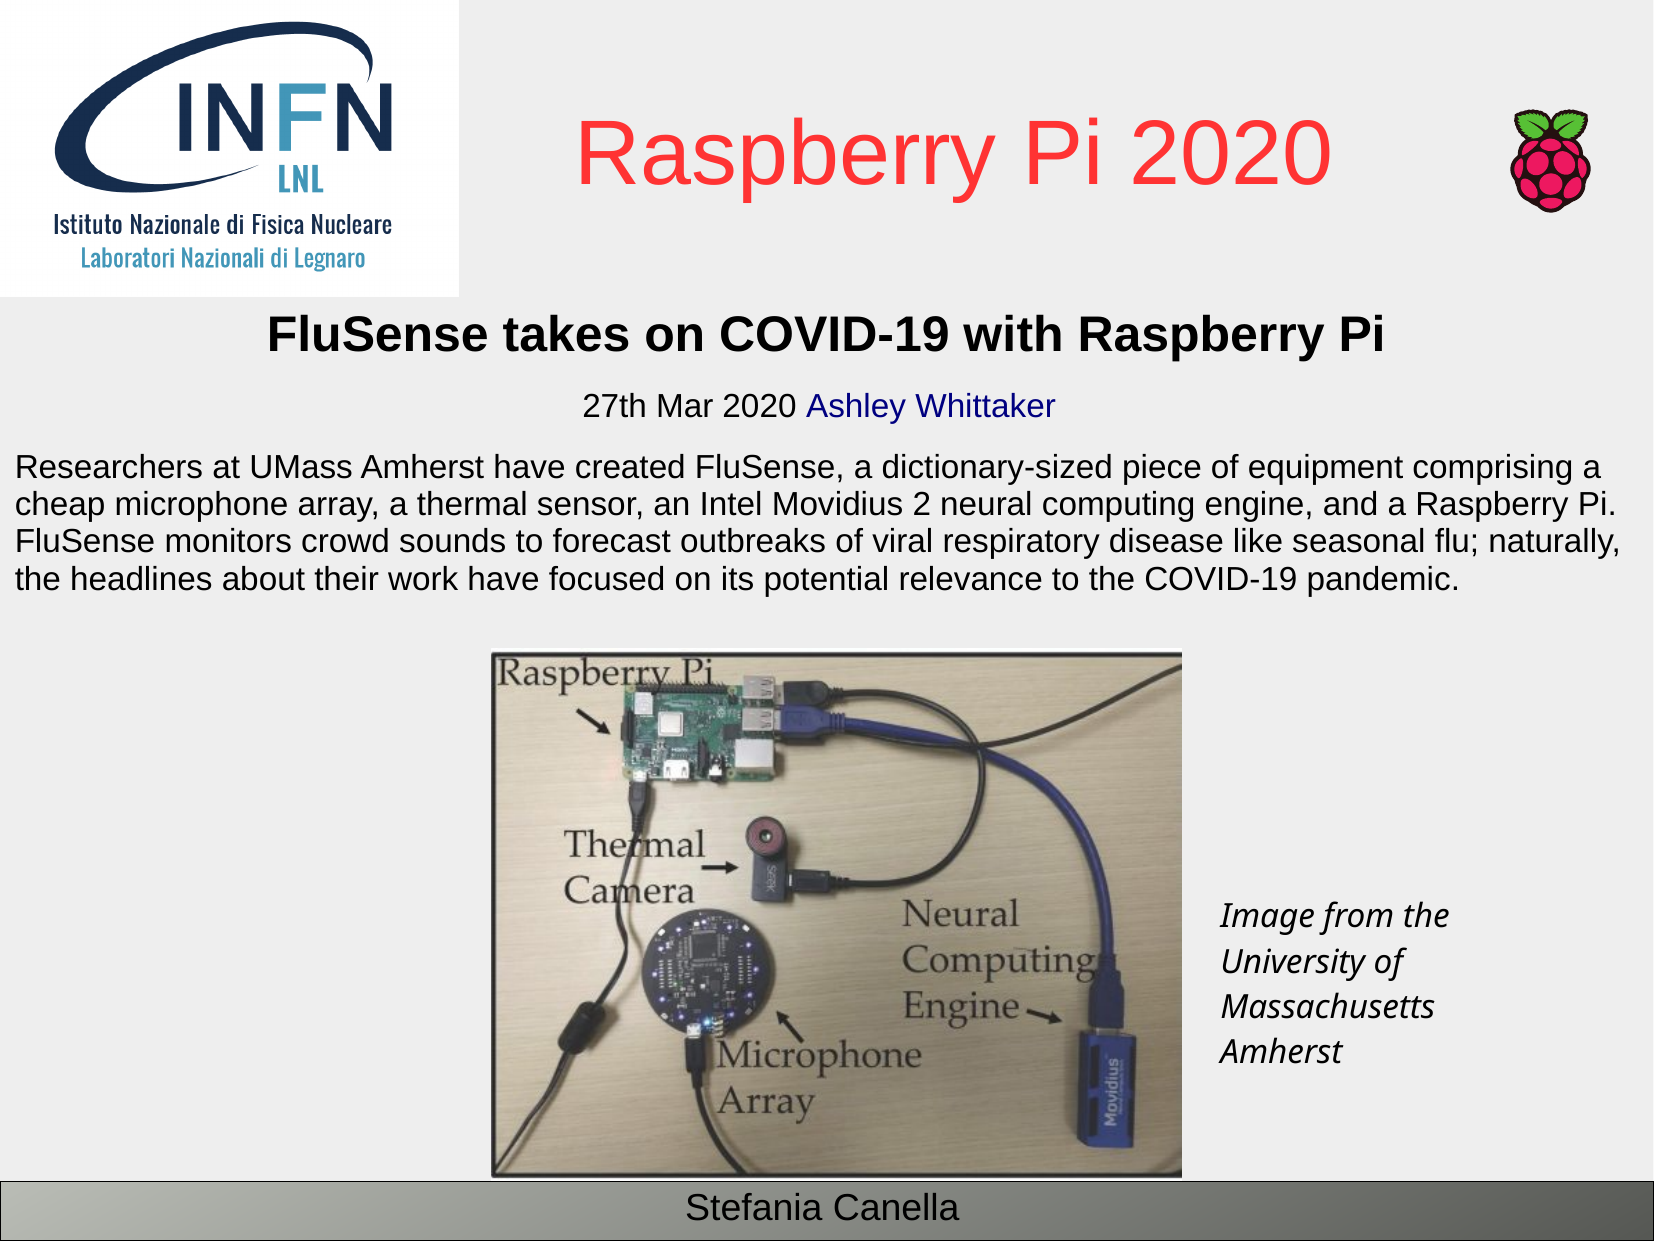

# Raspberry Pi 2020
FluSense takes on COVID-19 with Raspberry Pi
27th Mar 2020 Ashley Whittaker
Researchers at UMass Amherst have created FluSense, a dictionary-sized piece of equipment comprising a cheap microphone array, a thermal sensor, an Intel Movidius 2 neural computing engine, and a Raspberry Pi. FluSense monitors crowd sounds to forecast outbreaks of viral respiratory disease like seasonal flu; naturally, the headlines about their work have focused on its potential relevance to the COVID-19 pandemic.
Image from the University of Massachusetts Amherst
Stefania Canella